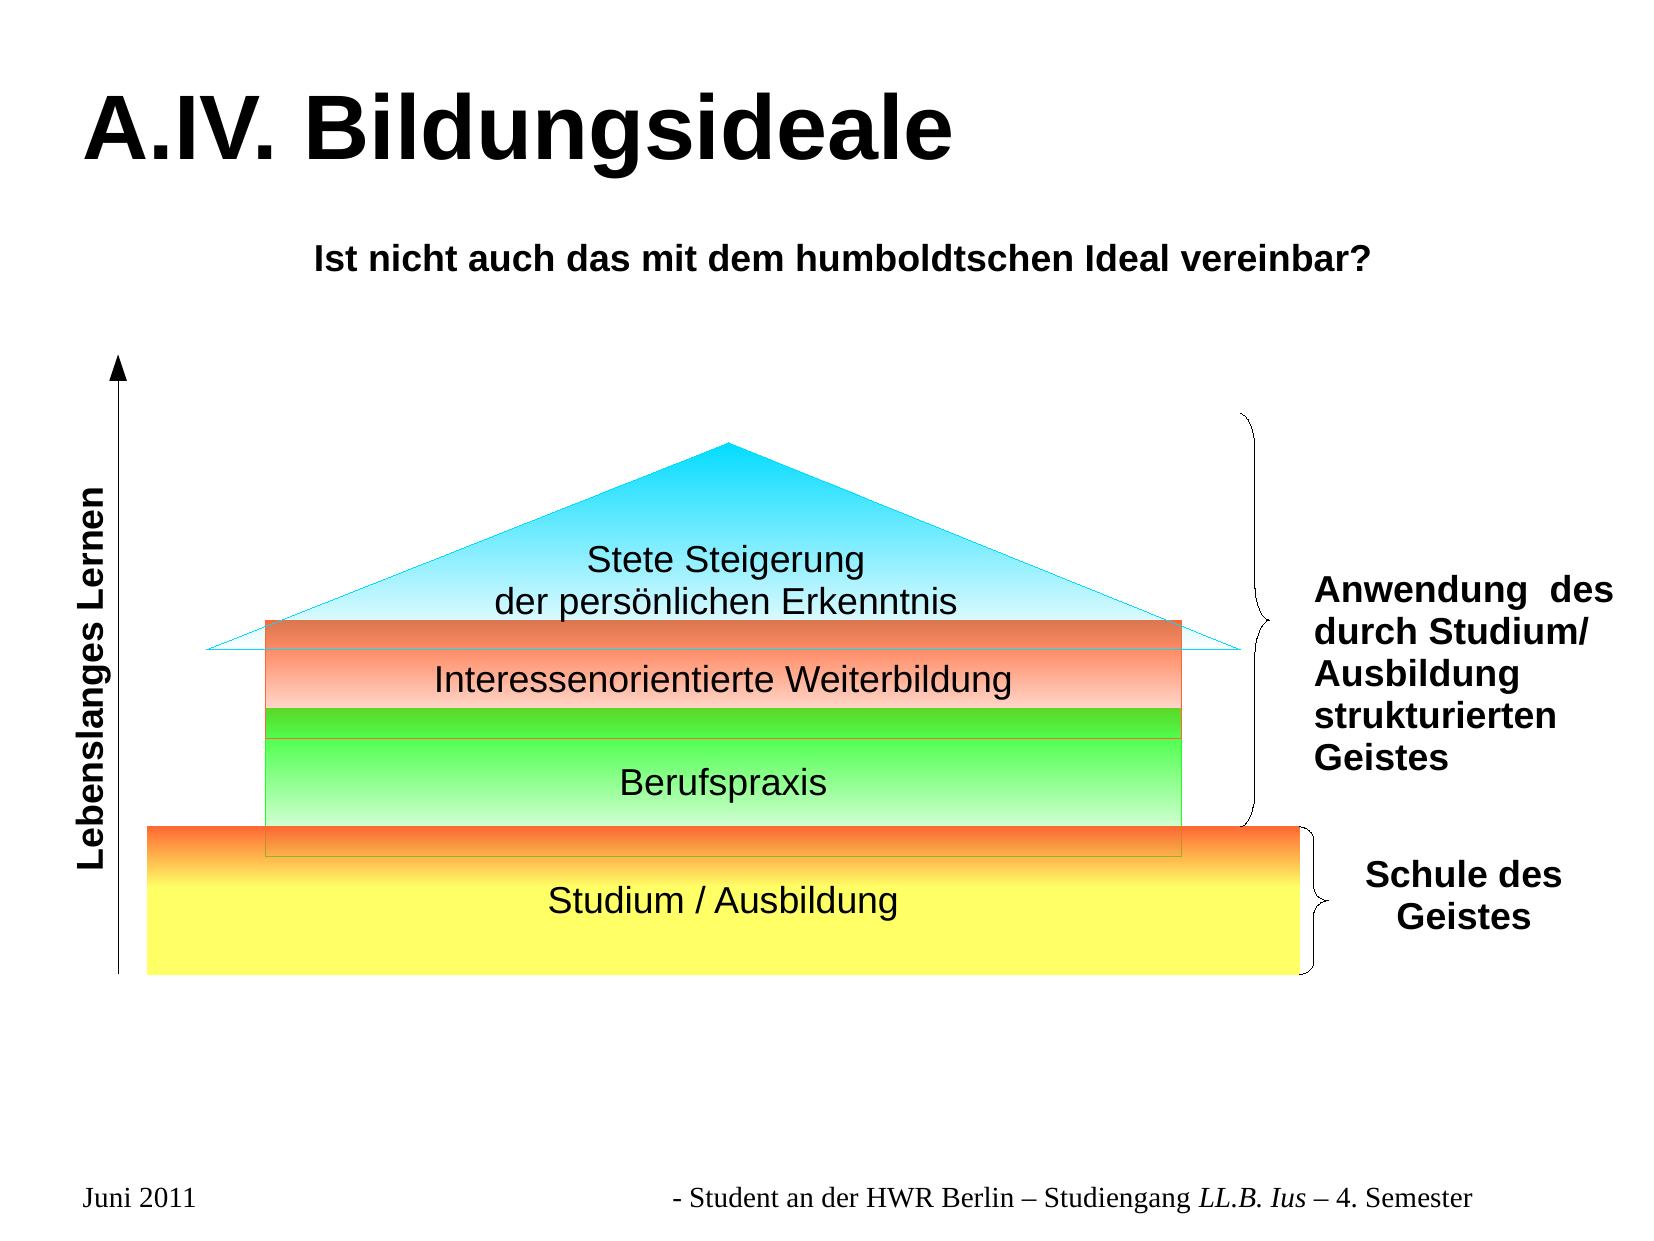

# A.IV. Bildungsideale
Ist nicht auch das mit dem humboldtschen Ideal vereinbar?
Stete Steigerung
der persönlichen Erkenntnis
Anwendung des
durch Studium/
Ausbildung
strukturierten
Geistes
Interessenorientierte Weiterbildung
Lebenslanges Lernen
Berufspraxis
Studium / Ausbildung
Schule des
Geistes